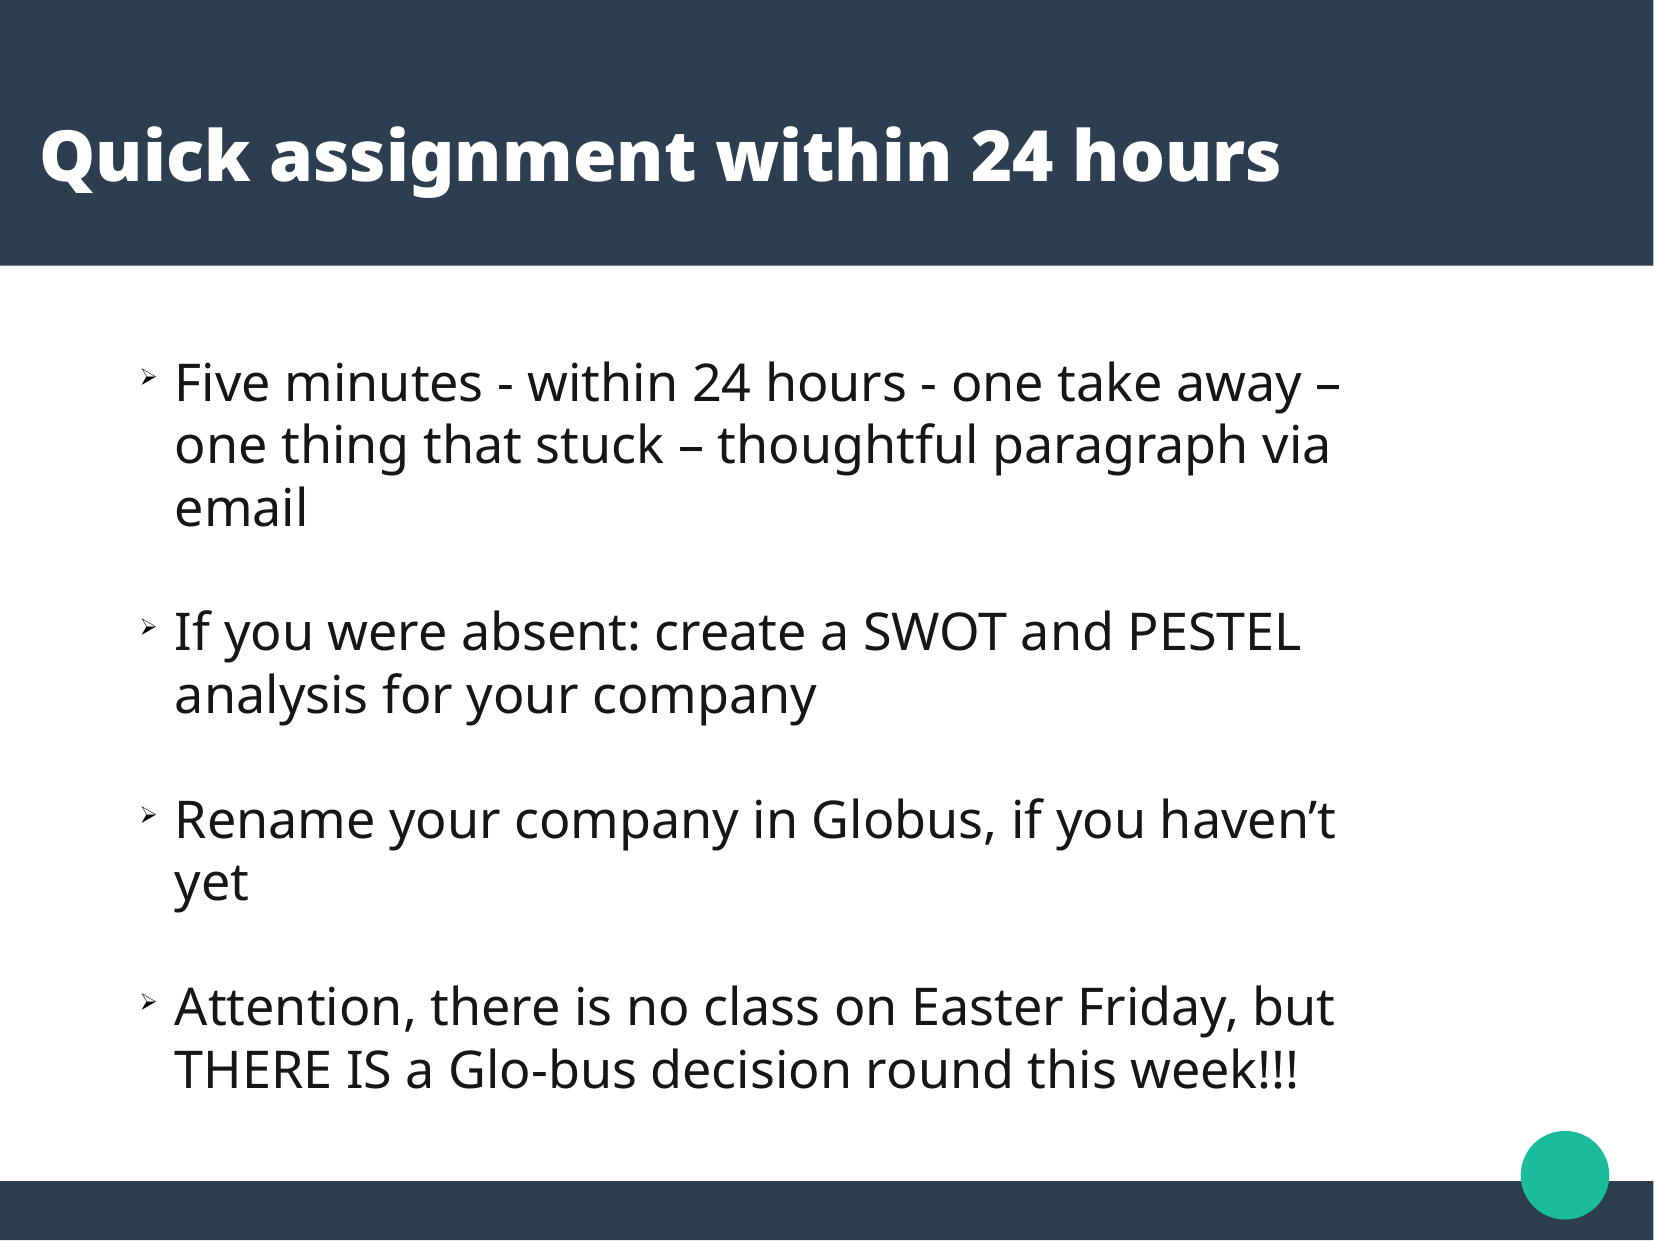

# Quick assignment within 24 hours
Five minutes - within 24 hours - one take away – one thing that stuck – thoughtful paragraph via email
If you were absent: create a SWOT and PESTEL analysis for your company
Rename your company in Globus, if you haven’t yet
Attention, there is no class on Easter Friday, but THERE IS a Glo-bus decision round this week!!!